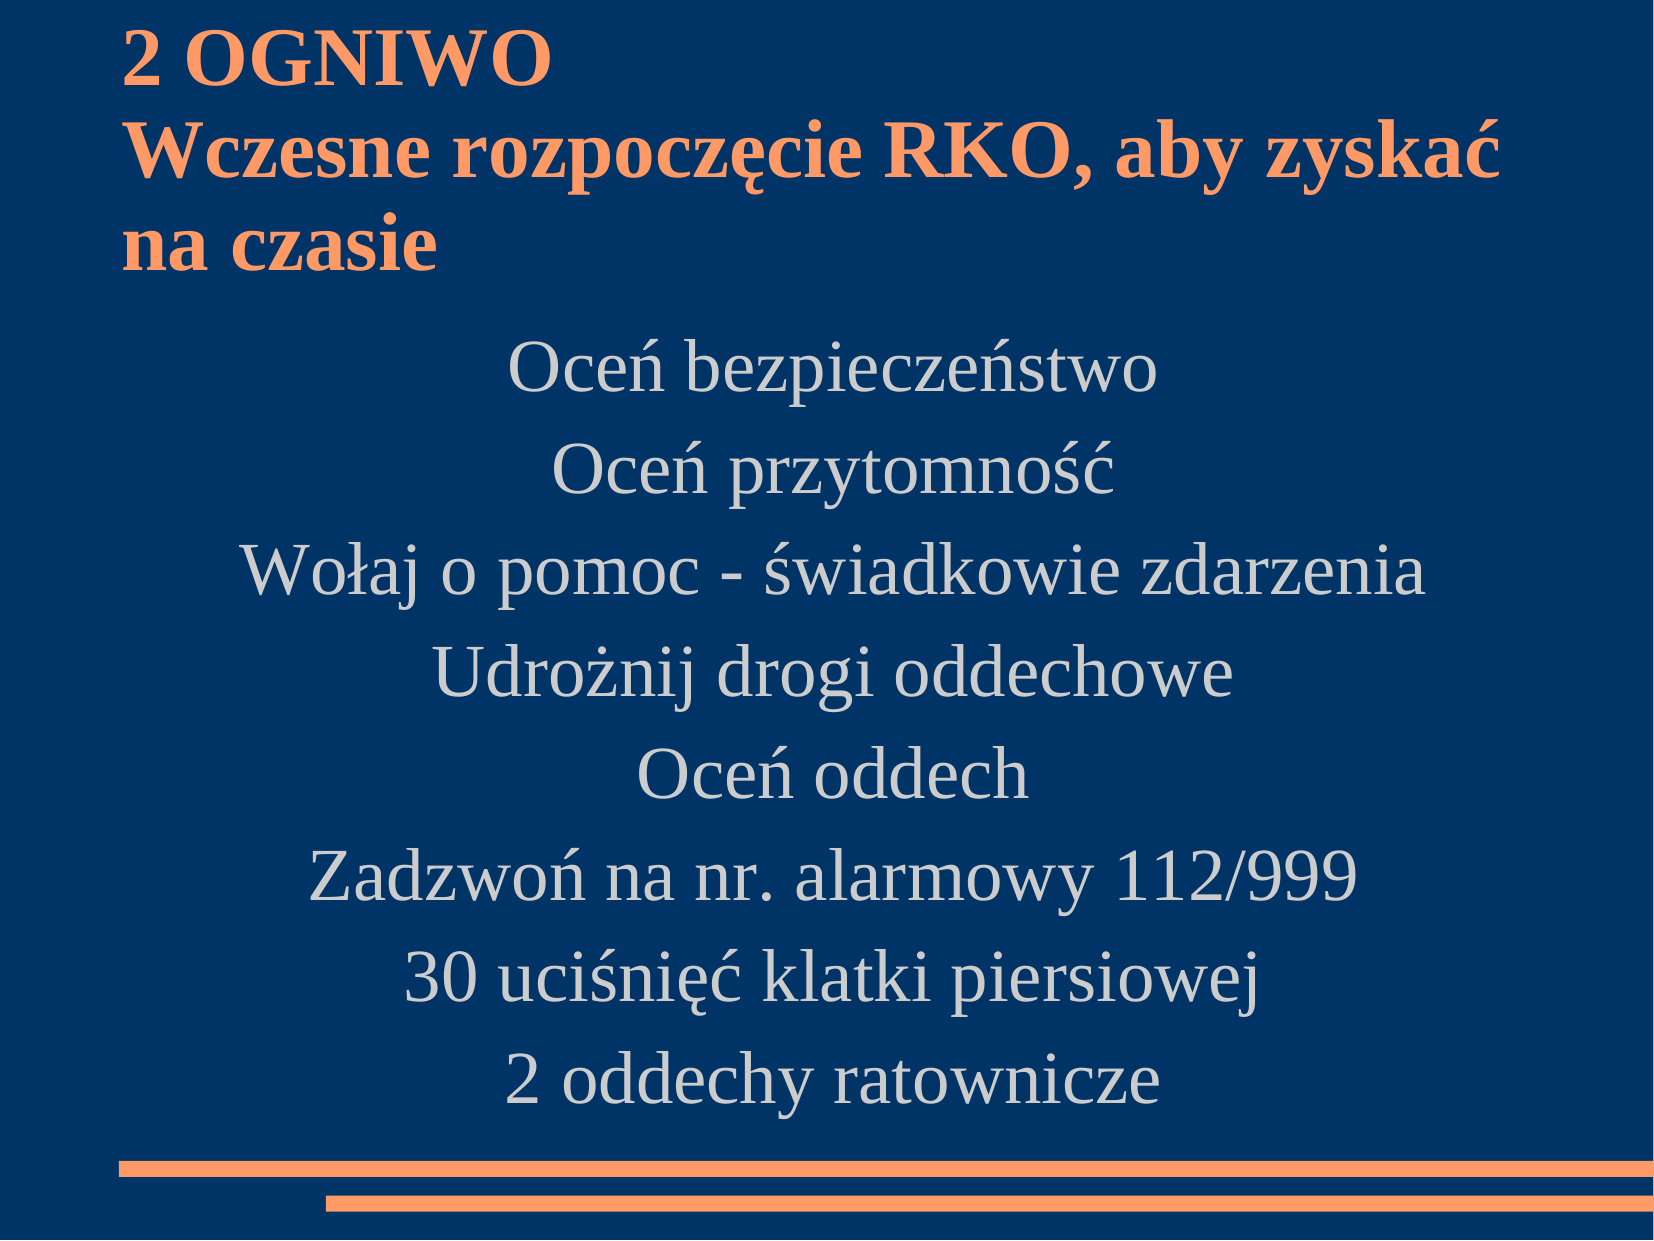

# 2 OGNIWO Wczesne rozpoczęcie RKO, aby zyskać na czasie
Oceń bezpieczeństwo
Oceń przytomność
Wołaj o pomoc - świadkowie zdarzenia
Udrożnij drogi oddechowe
Oceń oddech
Zadzwoń na nr. alarmowy 112/999
30 uciśnięć klatki piersiowej
2 oddechy ratownicze